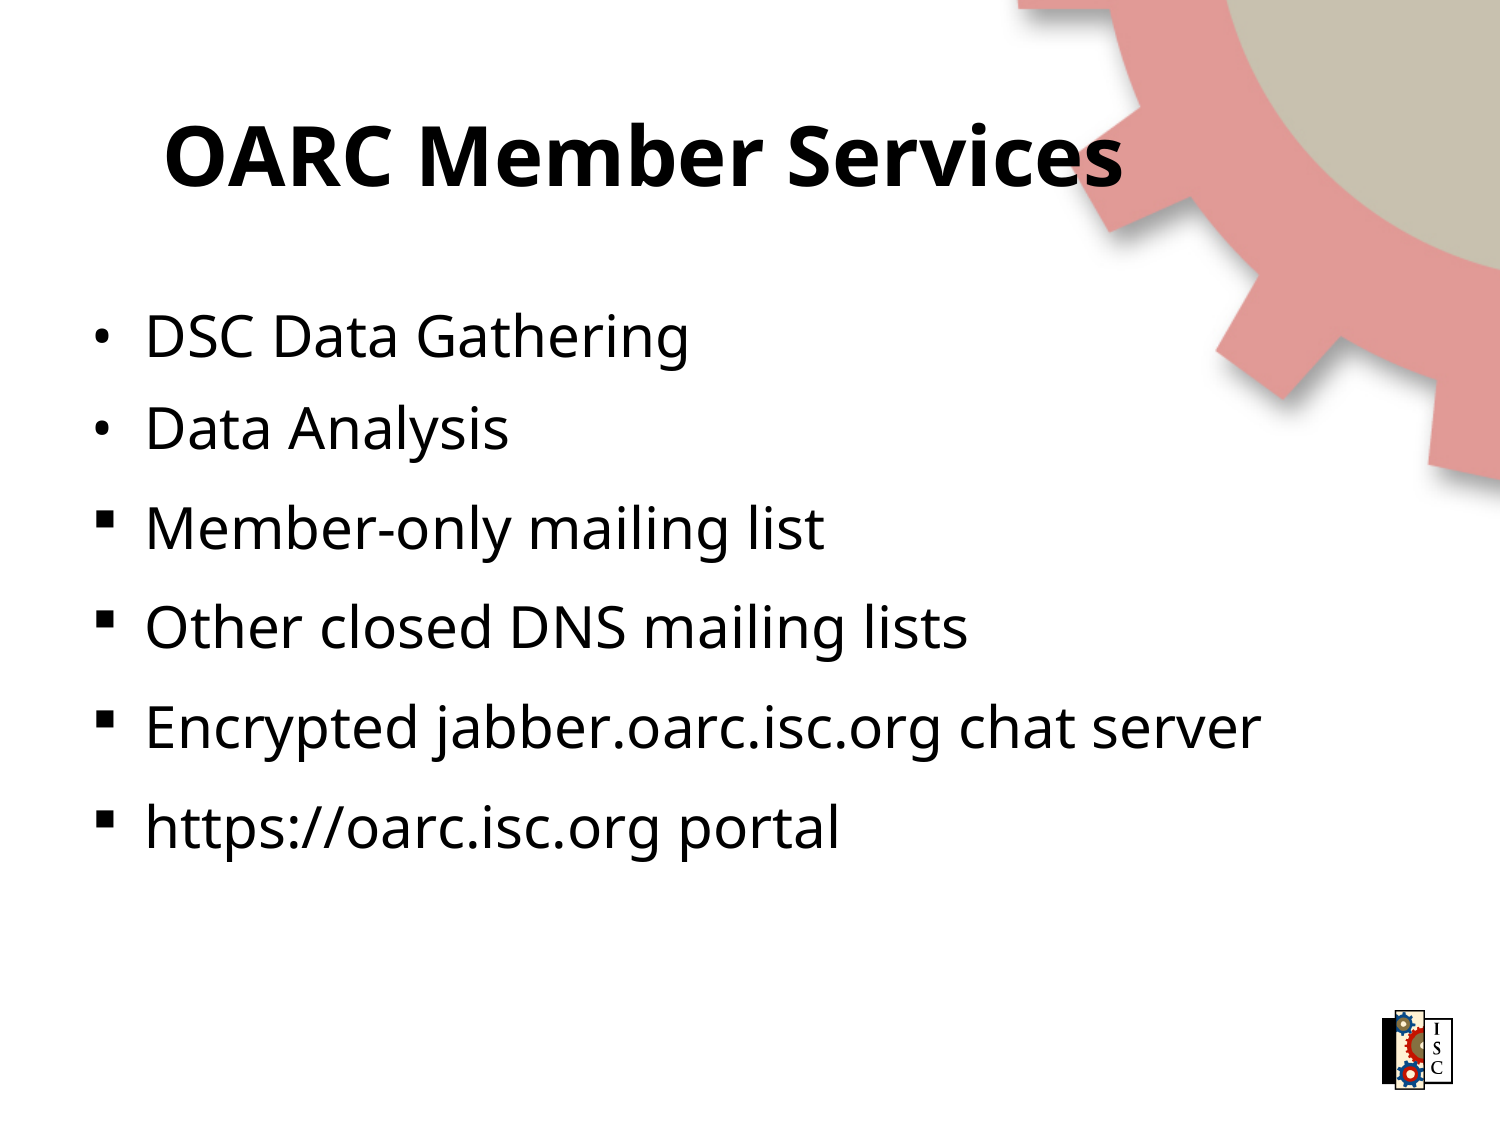

OARC Member Services
DSC Data Gathering
Data Analysis
Member-only mailing list
Other closed DNS mailing lists
Encrypted jabber.oarc.isc.org chat server
https://oarc.isc.org portal